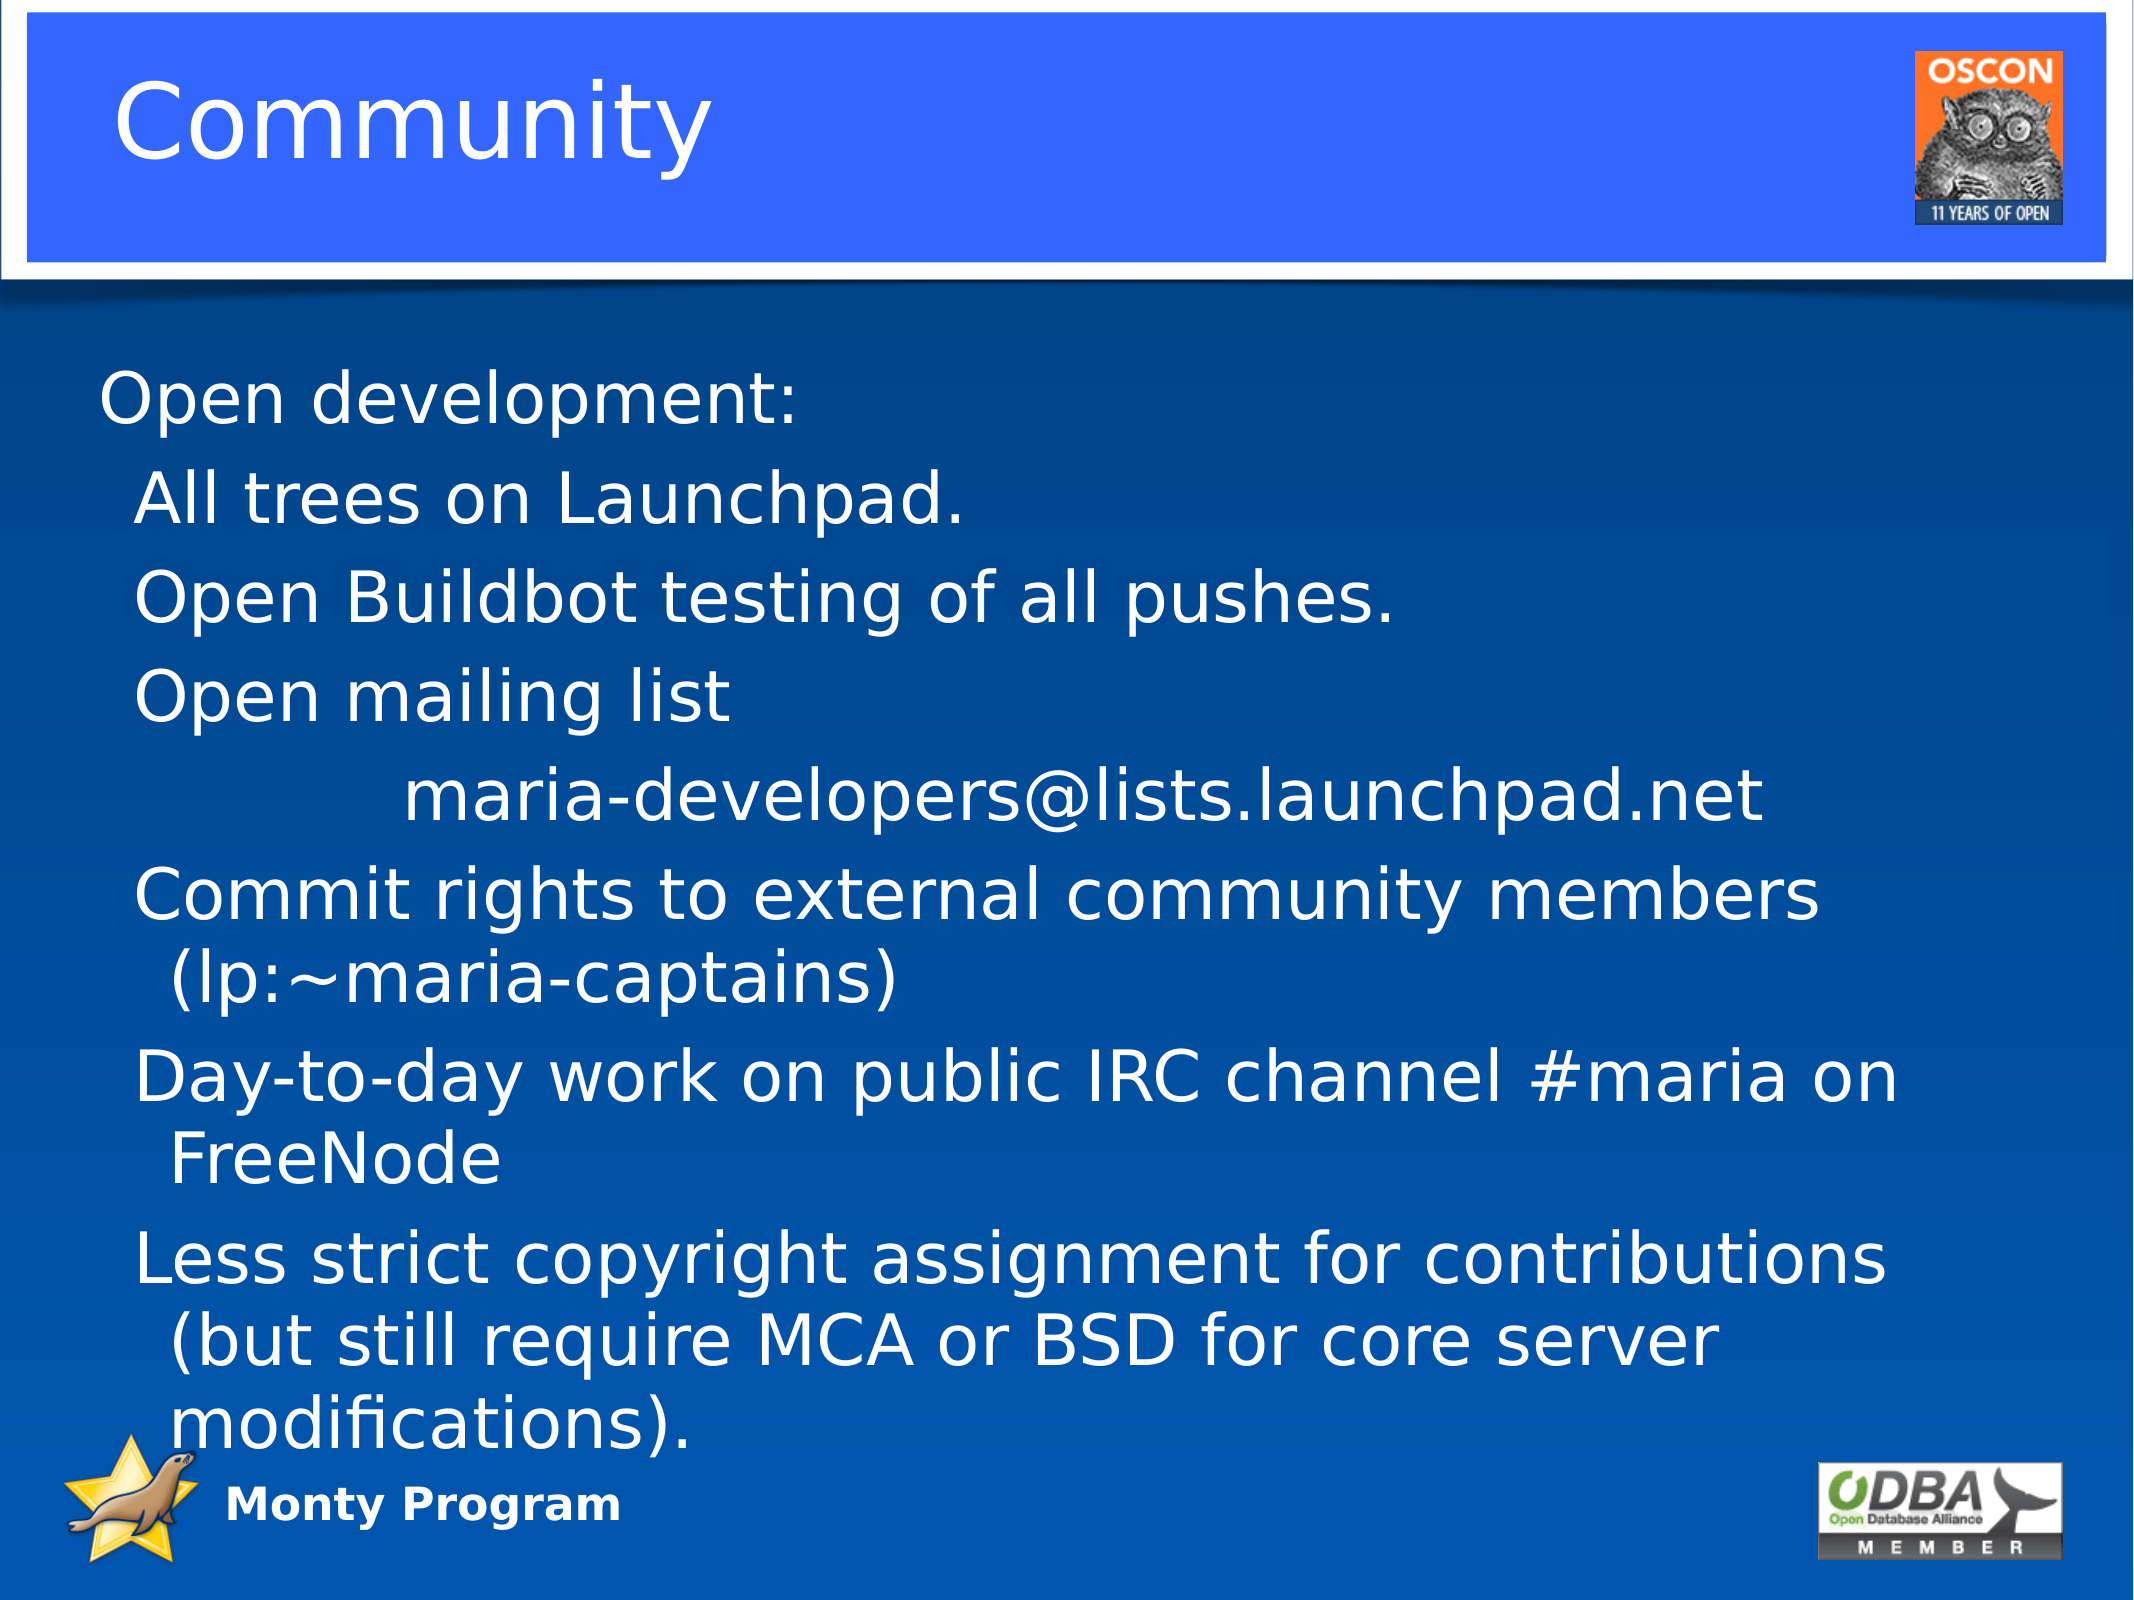

# Community
Open development:
All trees on Launchpad.
Open Buildbot testing of all pushes.
Open mailing list
maria-developers@lists.launchpad.net
Commit rights to external community members (lp:~maria-captains)
Day-to-day work on public IRC channel #maria on FreeNode
Less strict copyright assignment for contributions (but still require MCA or BSD for core server modifications).